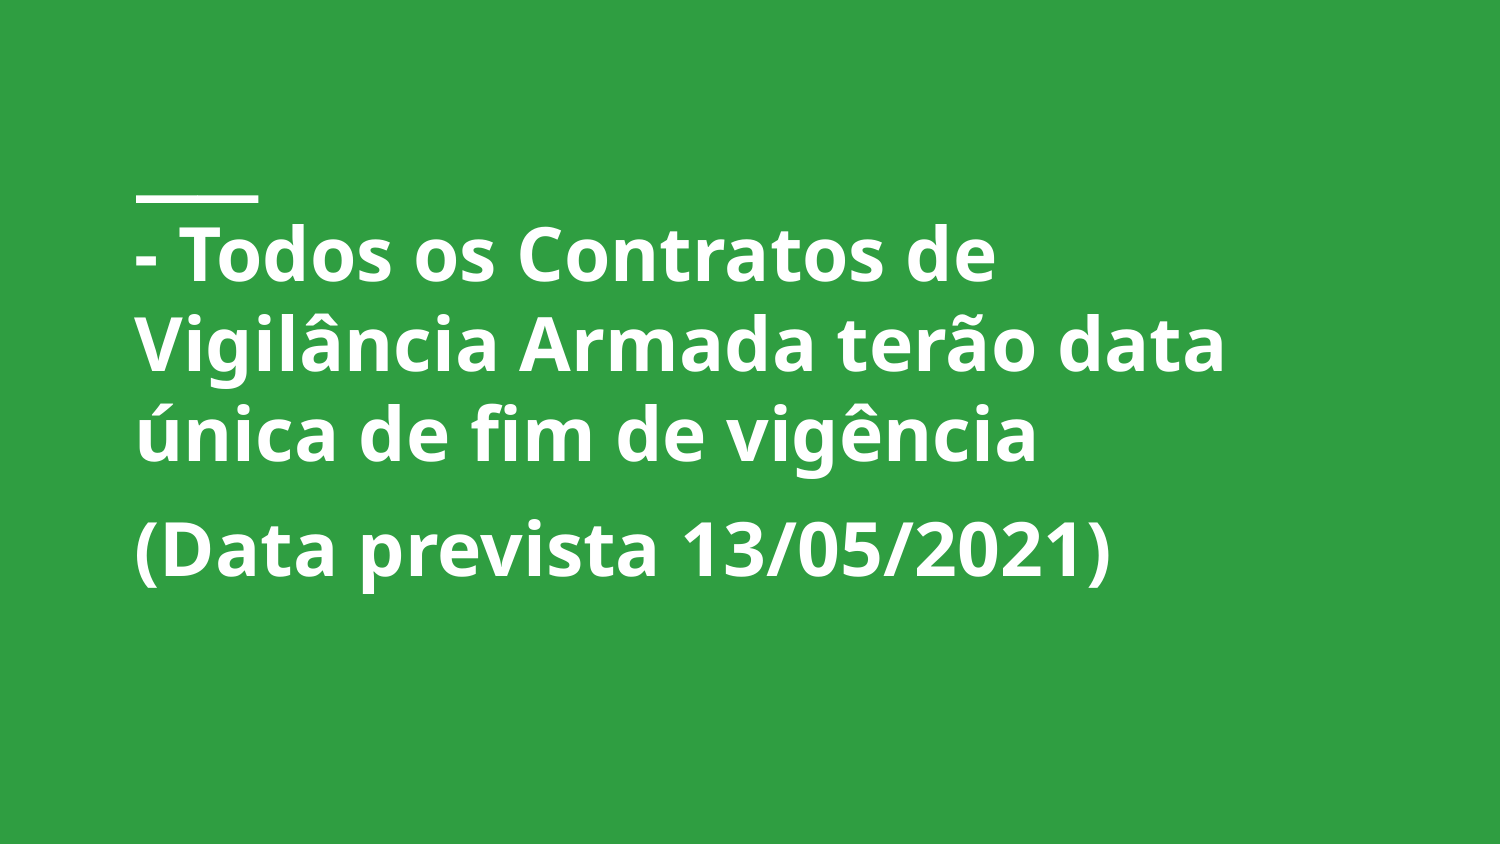

- Todos os Contratos de Vigilância Armada terão data única de fim de vigência
(Data prevista 13/05/2021)